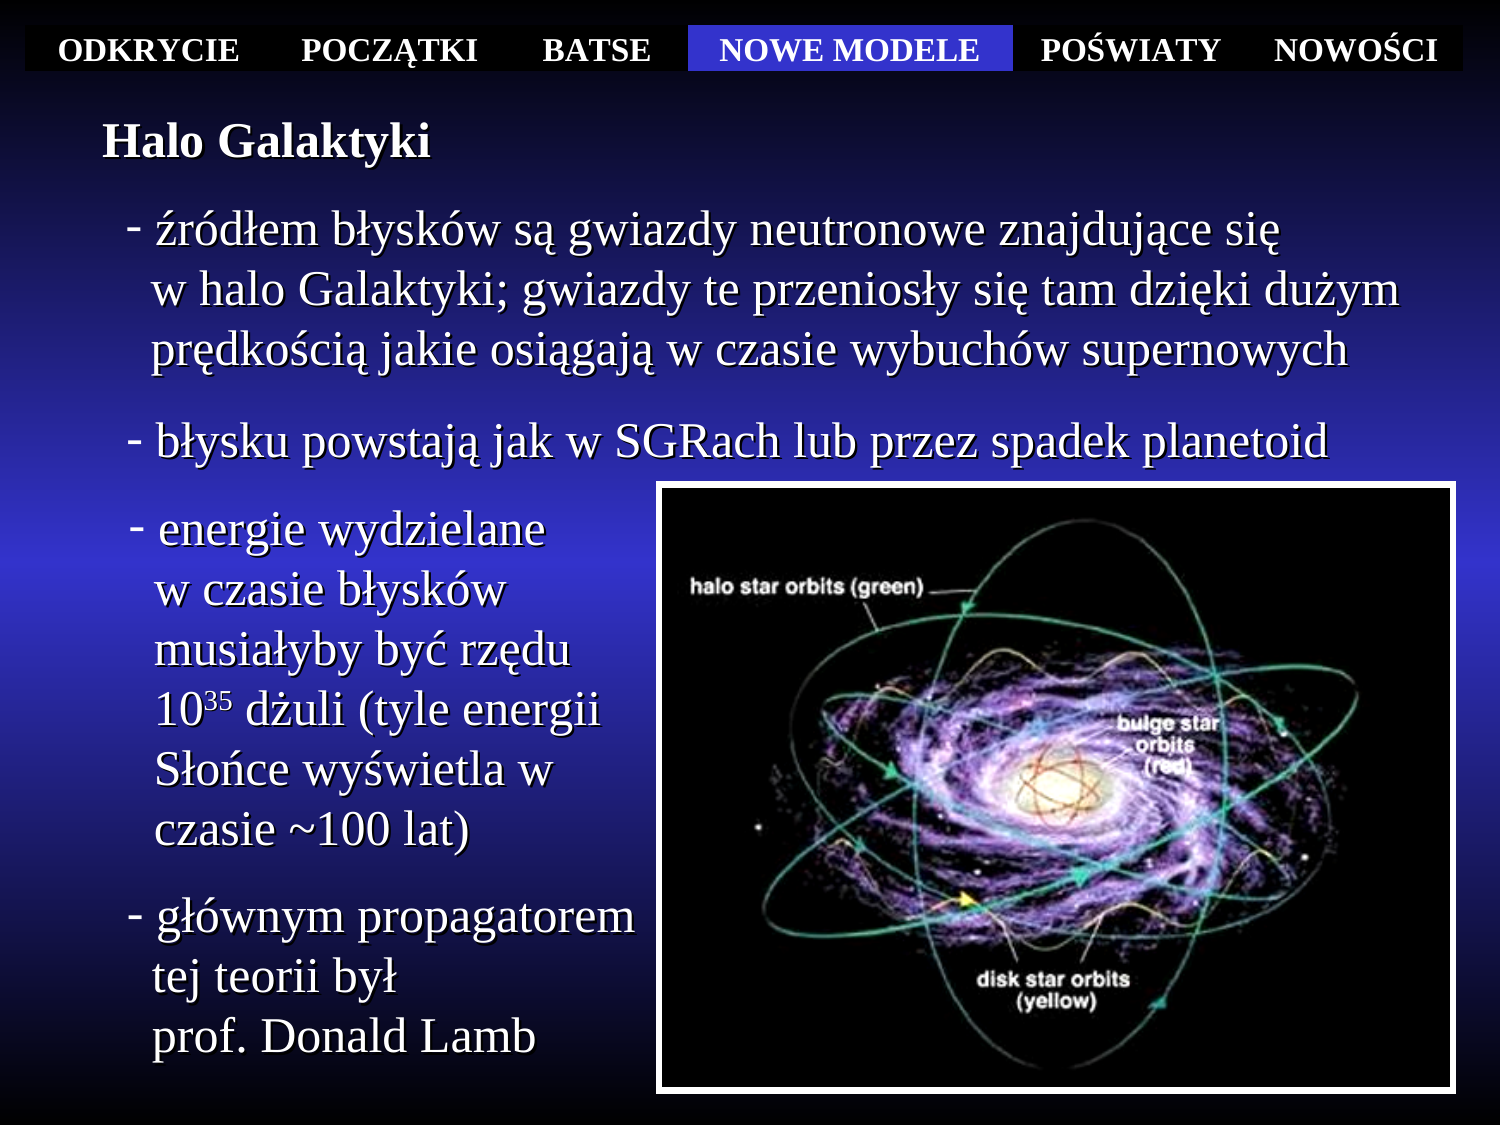

| ODKRYCIE | POCZĄTKI | BATSE | NOWE MODELE | POŚWIATY | NOWOŚCI |
| --- | --- | --- | --- | --- | --- |
Halo Galaktyki
 źródłem błysków są gwiazdy neutronowe znajdujące się
 w halo Galaktyki; gwiazdy te przeniosły się tam dzięki dużym
 prędkością jakie osiągają w czasie wybuchów supernowych
 błysku powstają jak w SGRach lub przez spadek planetoid
 energie wydzielane
 w czasie błysków
 musiałyby być rzędu
 1035 dżuli (tyle energii
 Słońce wyświetla w
 czasie ~100 lat)
 głównym propagatorem
 tej teorii był
 prof. Donald Lamb